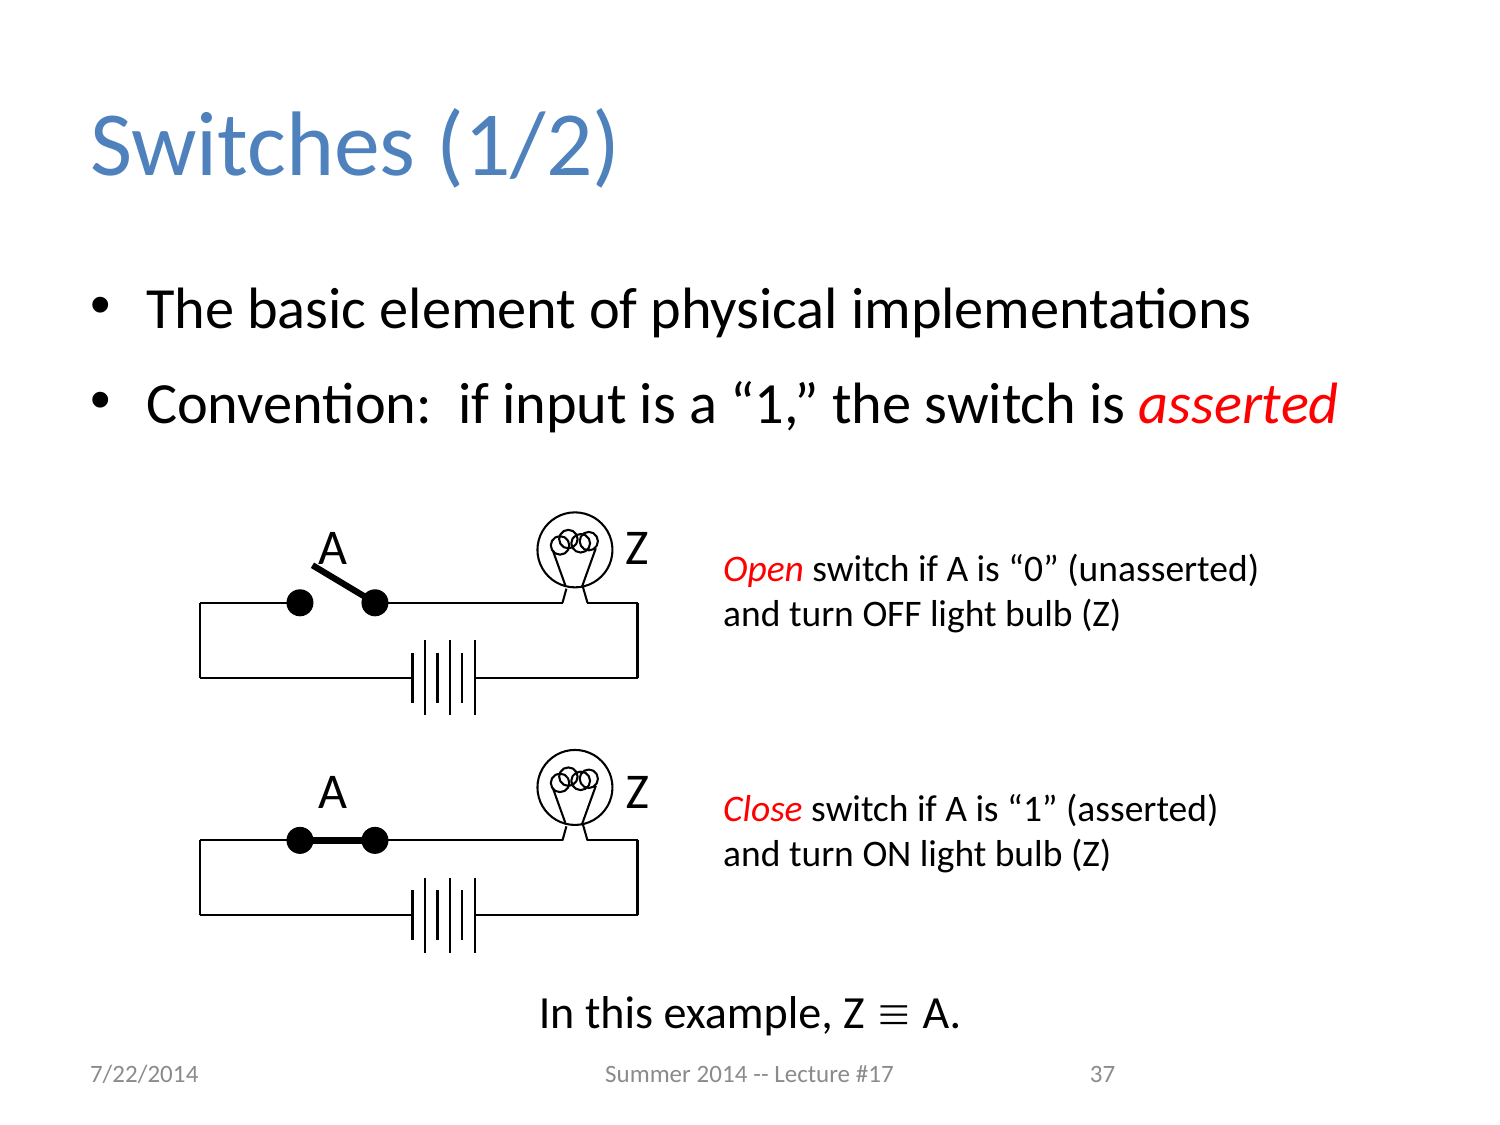

# Switches (1/2)
The basic element of physical implementations
Convention: if input is a “1,” the switch is asserted
A
Z
Open switch if A is “0” (unasserted)
and turn OFF light bulb (Z)
A
Z
Close switch if A is “1” (asserted)
and turn ON light bulb (Z)
In this example, Z  A.
7/22/2014
Summer 2014 -- Lecture #17